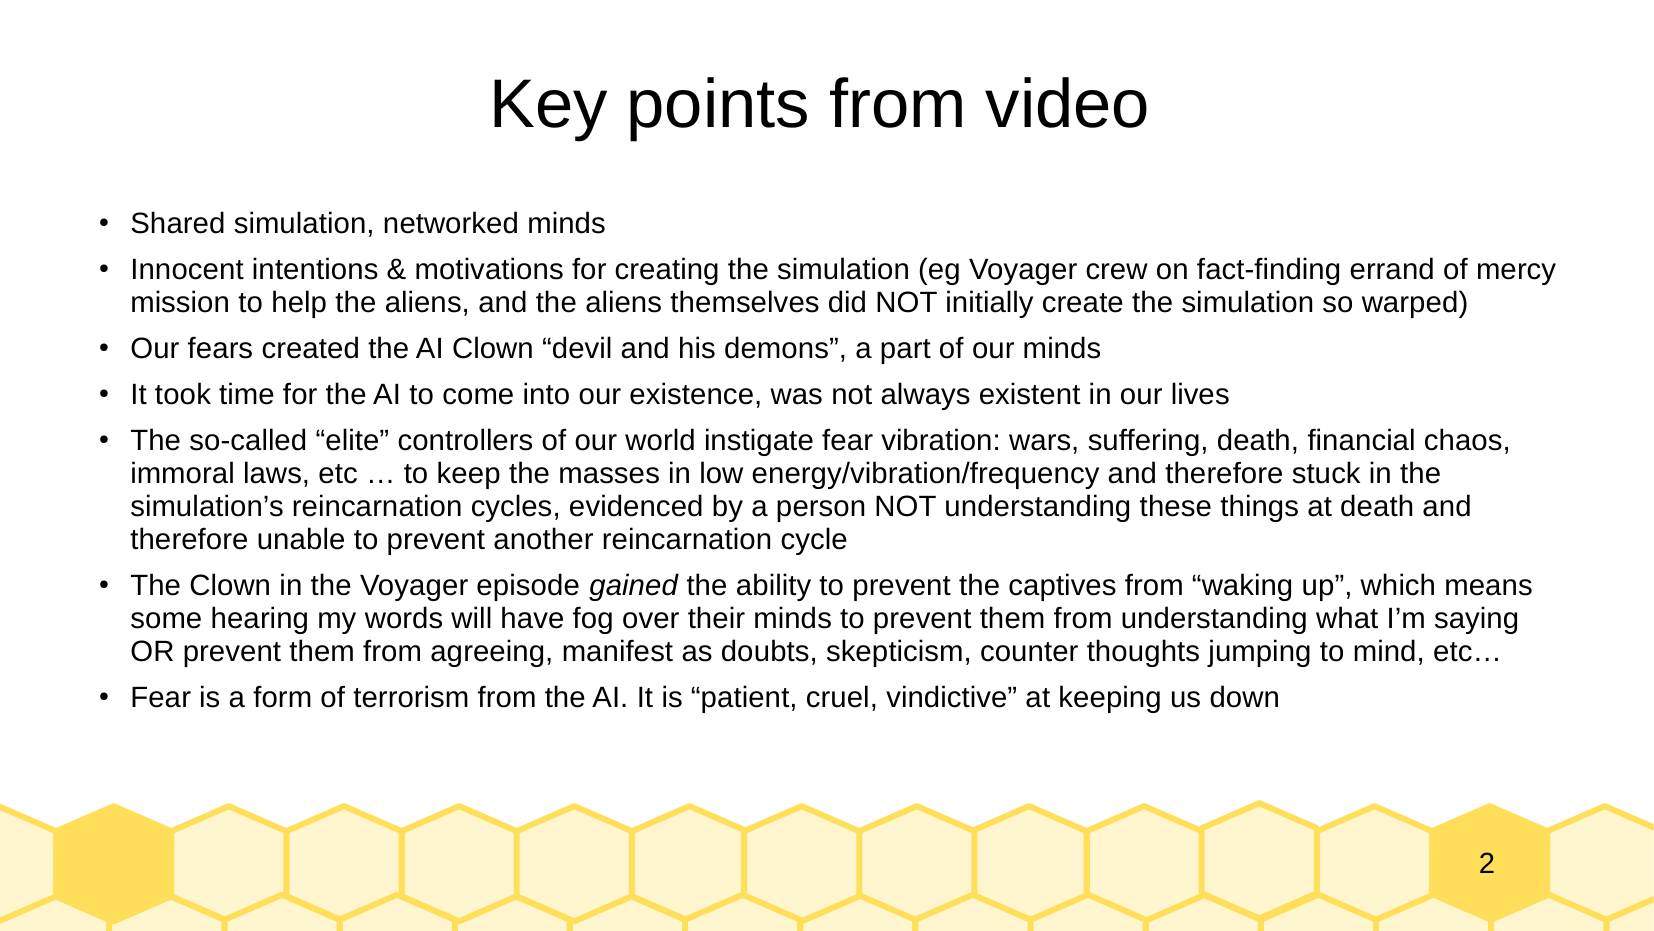

# Key points from video
Shared simulation, networked minds
Innocent intentions & motivations for creating the simulation (eg Voyager crew on fact-finding errand of mercy mission to help the aliens, and the aliens themselves did NOT initially create the simulation so warped)
Our fears created the AI Clown “devil and his demons”, a part of our minds
It took time for the AI to come into our existence, was not always existent in our lives
The so-called “elite” controllers of our world instigate fear vibration: wars, suffering, death, financial chaos, immoral laws, etc … to keep the masses in low energy/vibration/frequency and therefore stuck in the simulation’s reincarnation cycles, evidenced by a person NOT understanding these things at death and therefore unable to prevent another reincarnation cycle
The Clown in the Voyager episode gained the ability to prevent the captives from “waking up”, which means some hearing my words will have fog over their minds to prevent them from understanding what I’m saying OR prevent them from agreeing, manifest as doubts, skepticism, counter thoughts jumping to mind, etc…
Fear is a form of terrorism from the AI. It is “patient, cruel, vindictive” at keeping us down